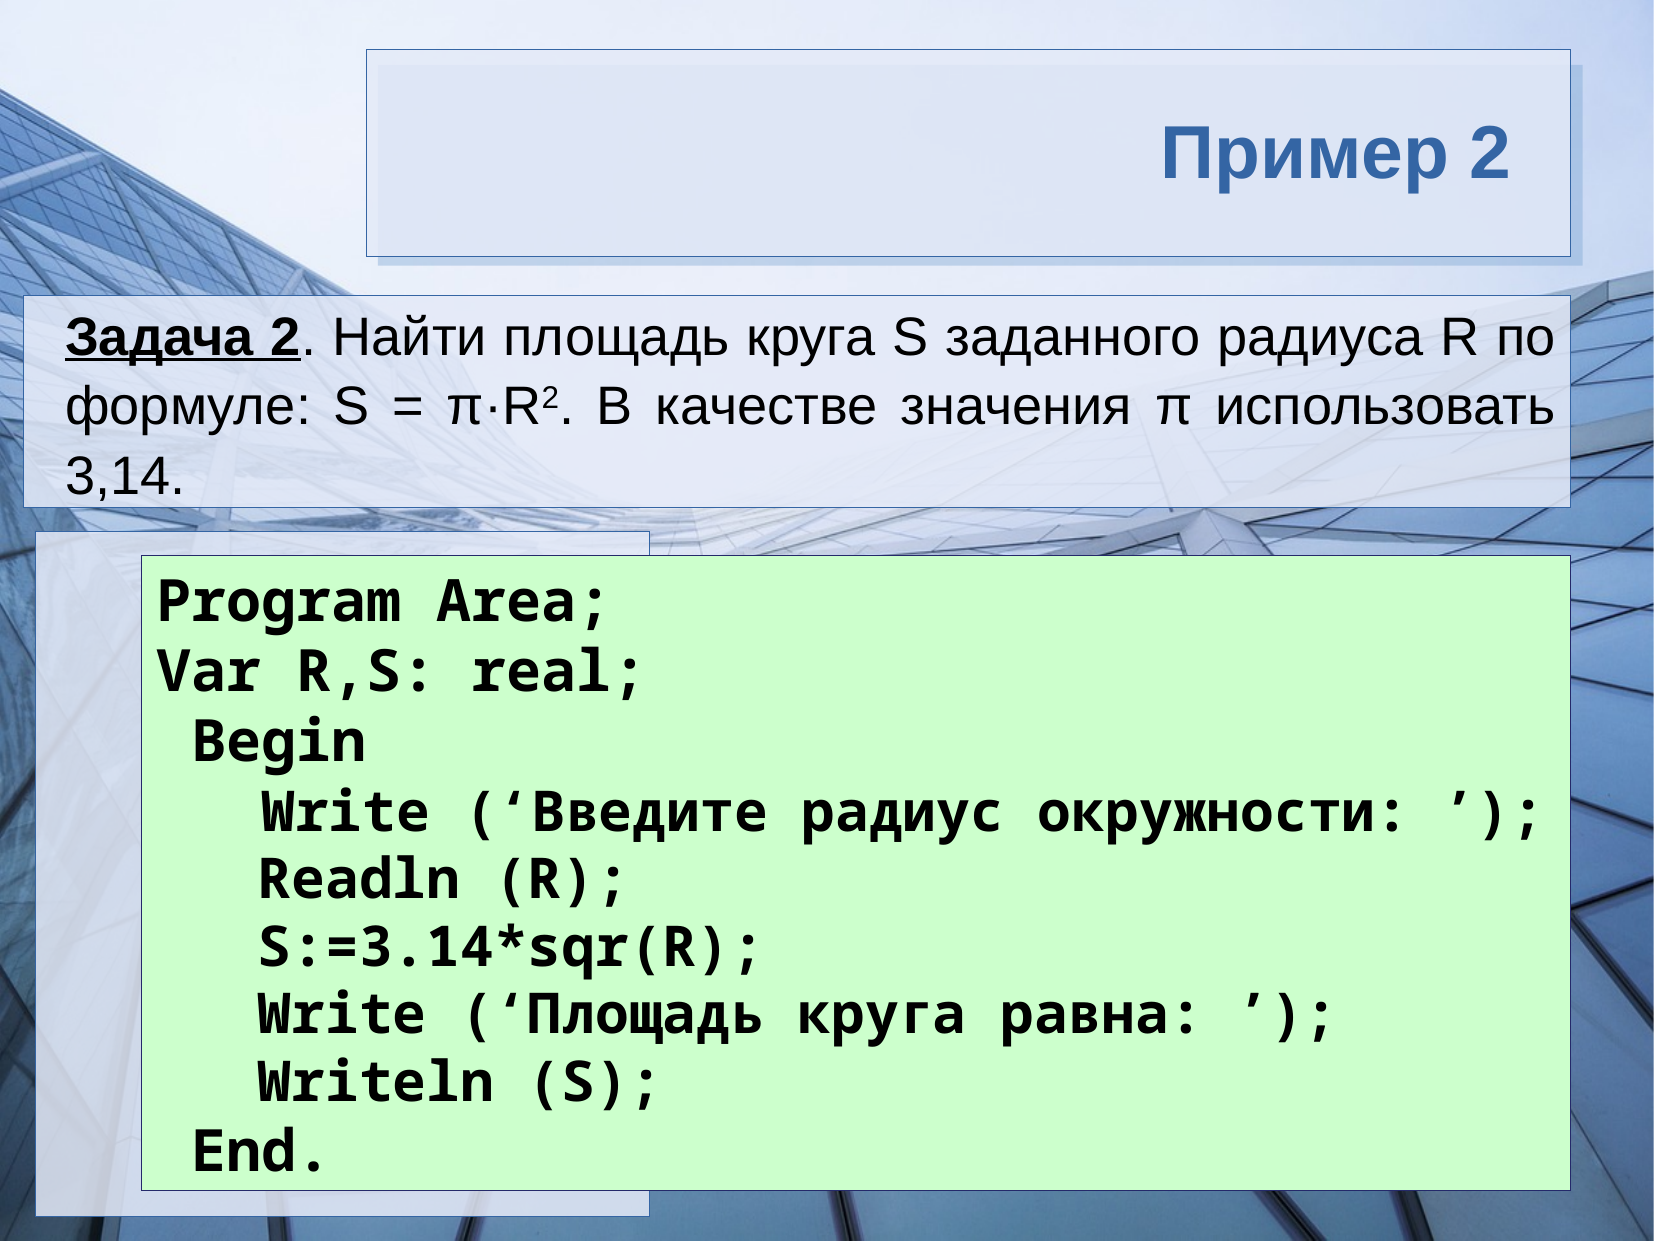

# Пример 2
Задача 2. Найти площадь круга S заданного радиуса R по формуле: S = π·R2. В качестве значения π использовать 3,14.
Program Area;
Var R,S: real;
 Begin
 Write (‘Введите радиус окружности: ’);
 Readln (R);
 S:=3.14*sqr(R);
 Write (‘Площадь круга равна: ’);
 Writeln (S);
 End.
Начало
Ввод R
S := 3.14 * R*R
Вывод S
Конец